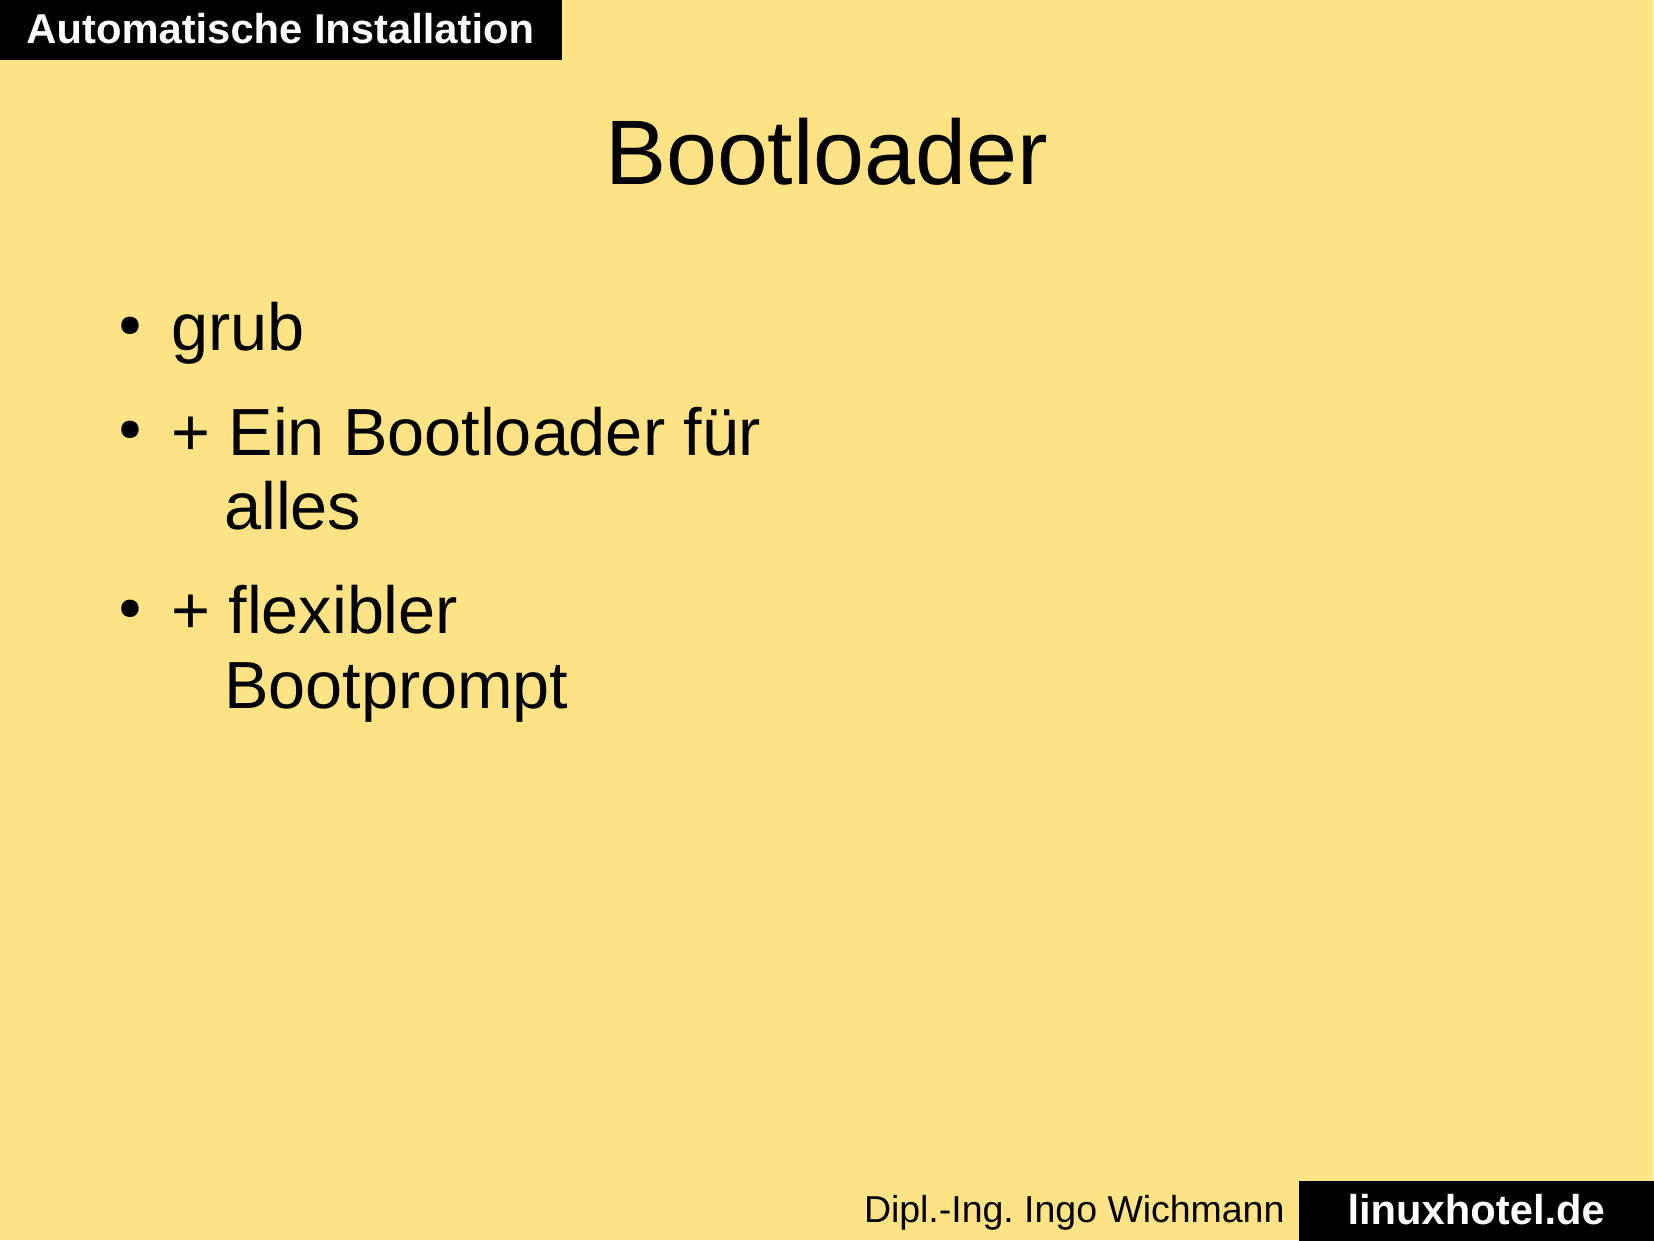

Automatische Installation
# Bootloader
grub
+ Ein Bootloader für alles
+ flexibler Bootprompt
linuxhotel.de
Dipl.-Ing. Ingo Wichmann